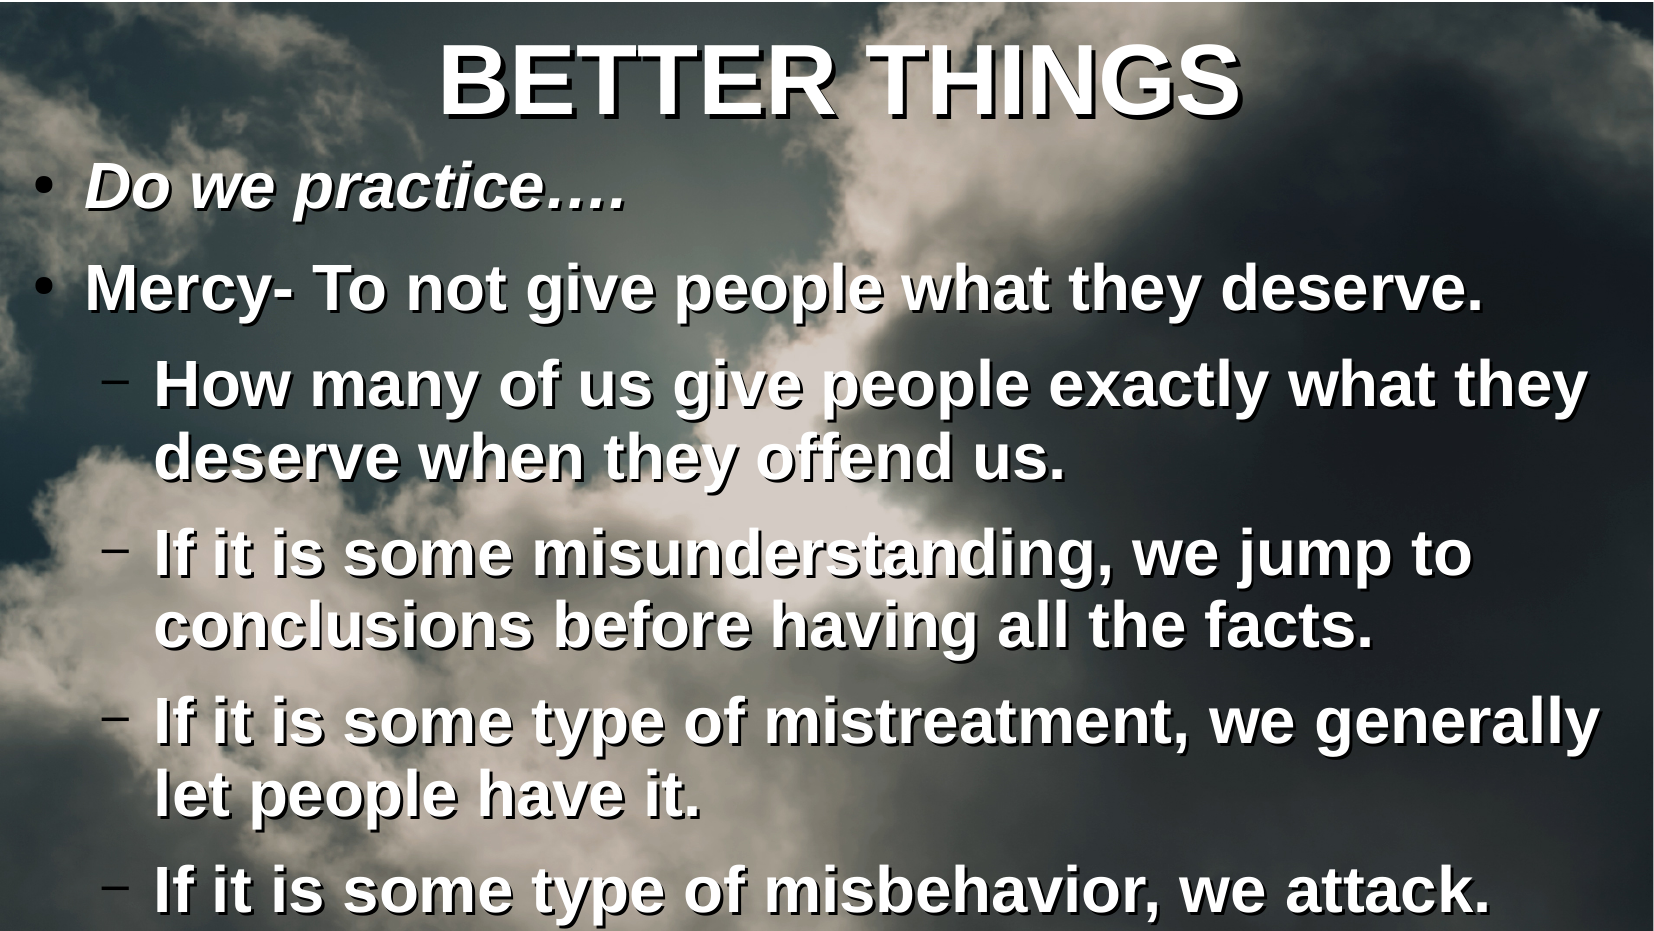

# BETTER THINGS
Do we practice….
Mercy- To not give people what they deserve.
How many of us give people exactly what they deserve when they offend us.
If it is some misunderstanding, we jump to conclusions before having all the facts.
If it is some type of mistreatment, we generally let people have it.
If it is some type of misbehavior, we attack.